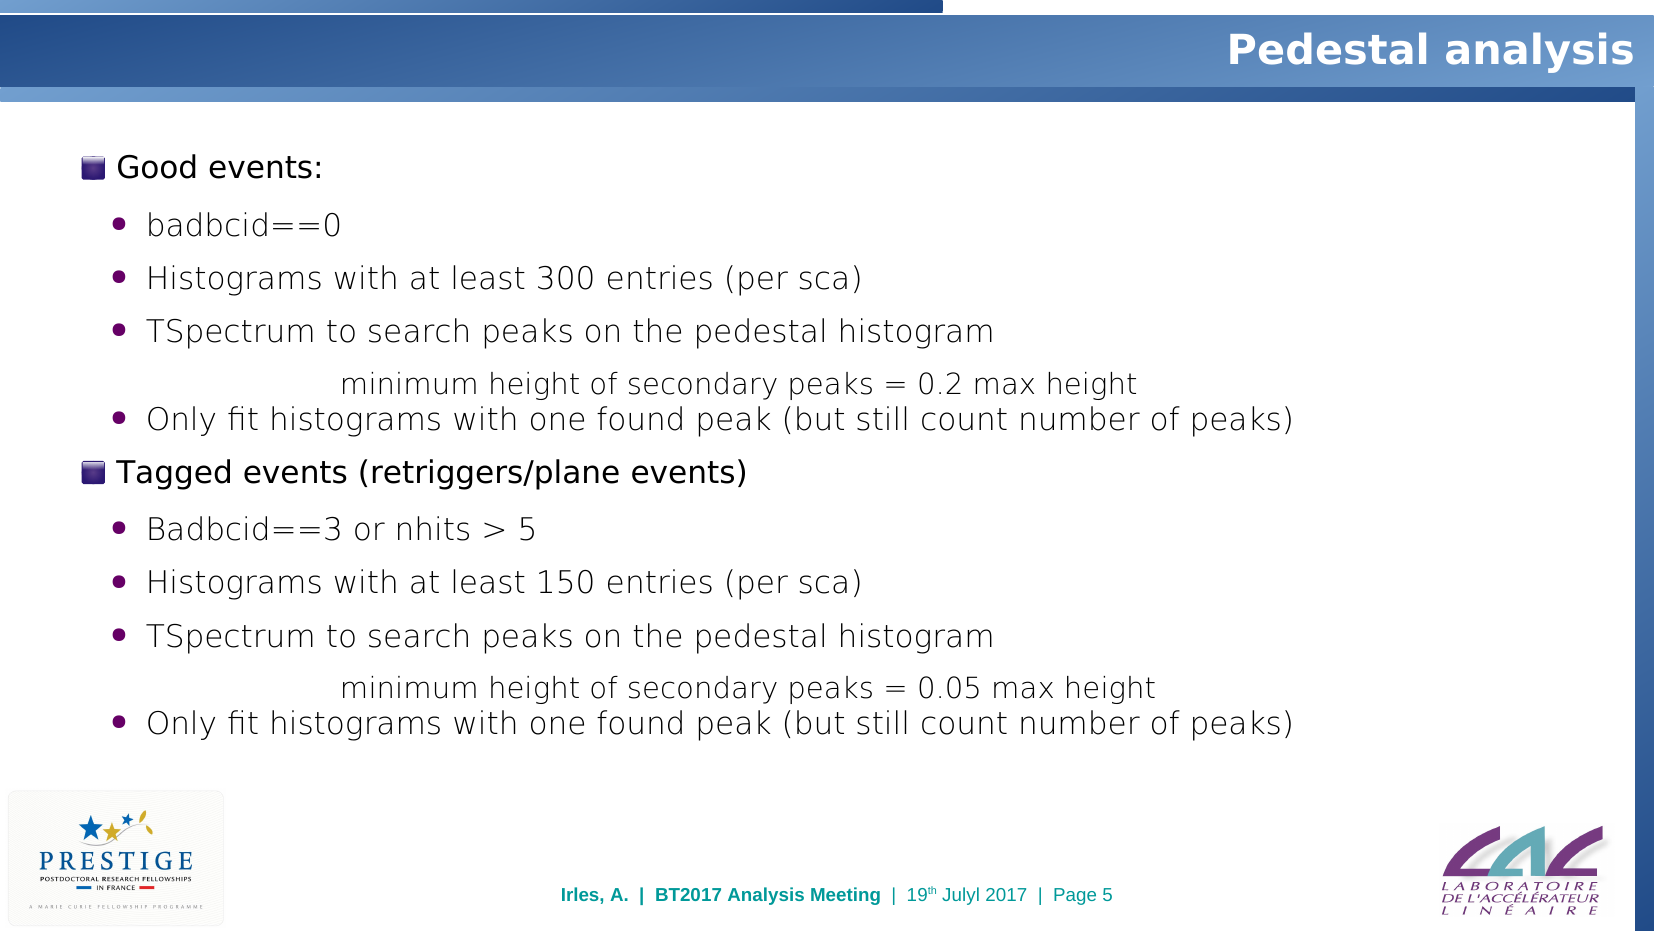

# Pedestal analysis
Good events:
badbcid==0
Histograms with at least 300 entries (per sca)
TSpectrum to search peaks on the pedestal histogram
minimum height of secondary peaks = 0.2 max height
Only fit histograms with one found peak (but still count number of peaks)
Tagged events (retriggers/plane events)
Badbcid==3 or nhits > 5
Histograms with at least 150 entries (per sca)
TSpectrum to search peaks on the pedestal histogram
minimum height of secondary peaks = 0.05 max height
Only fit histograms with one found peak (but still count number of peaks)